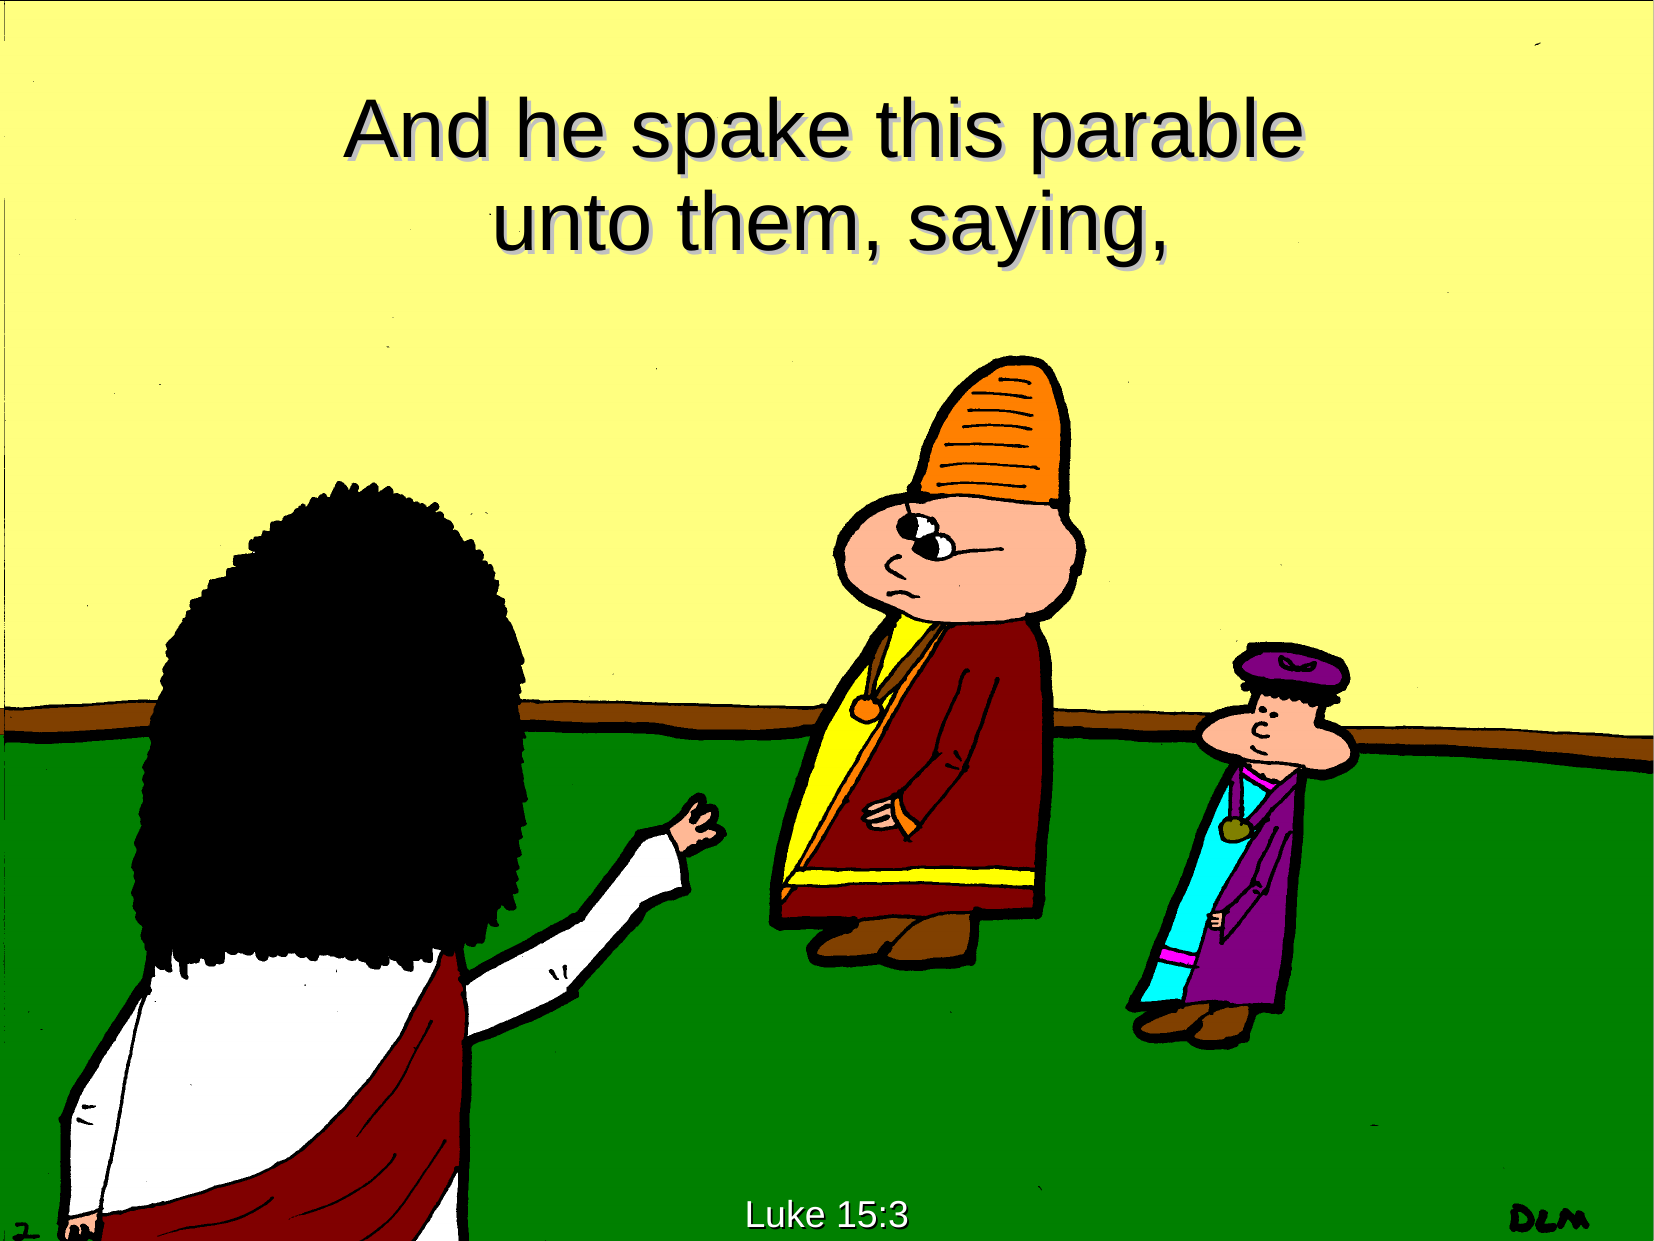

And he spake this parable
 unto them, saying,
Luke 15:3